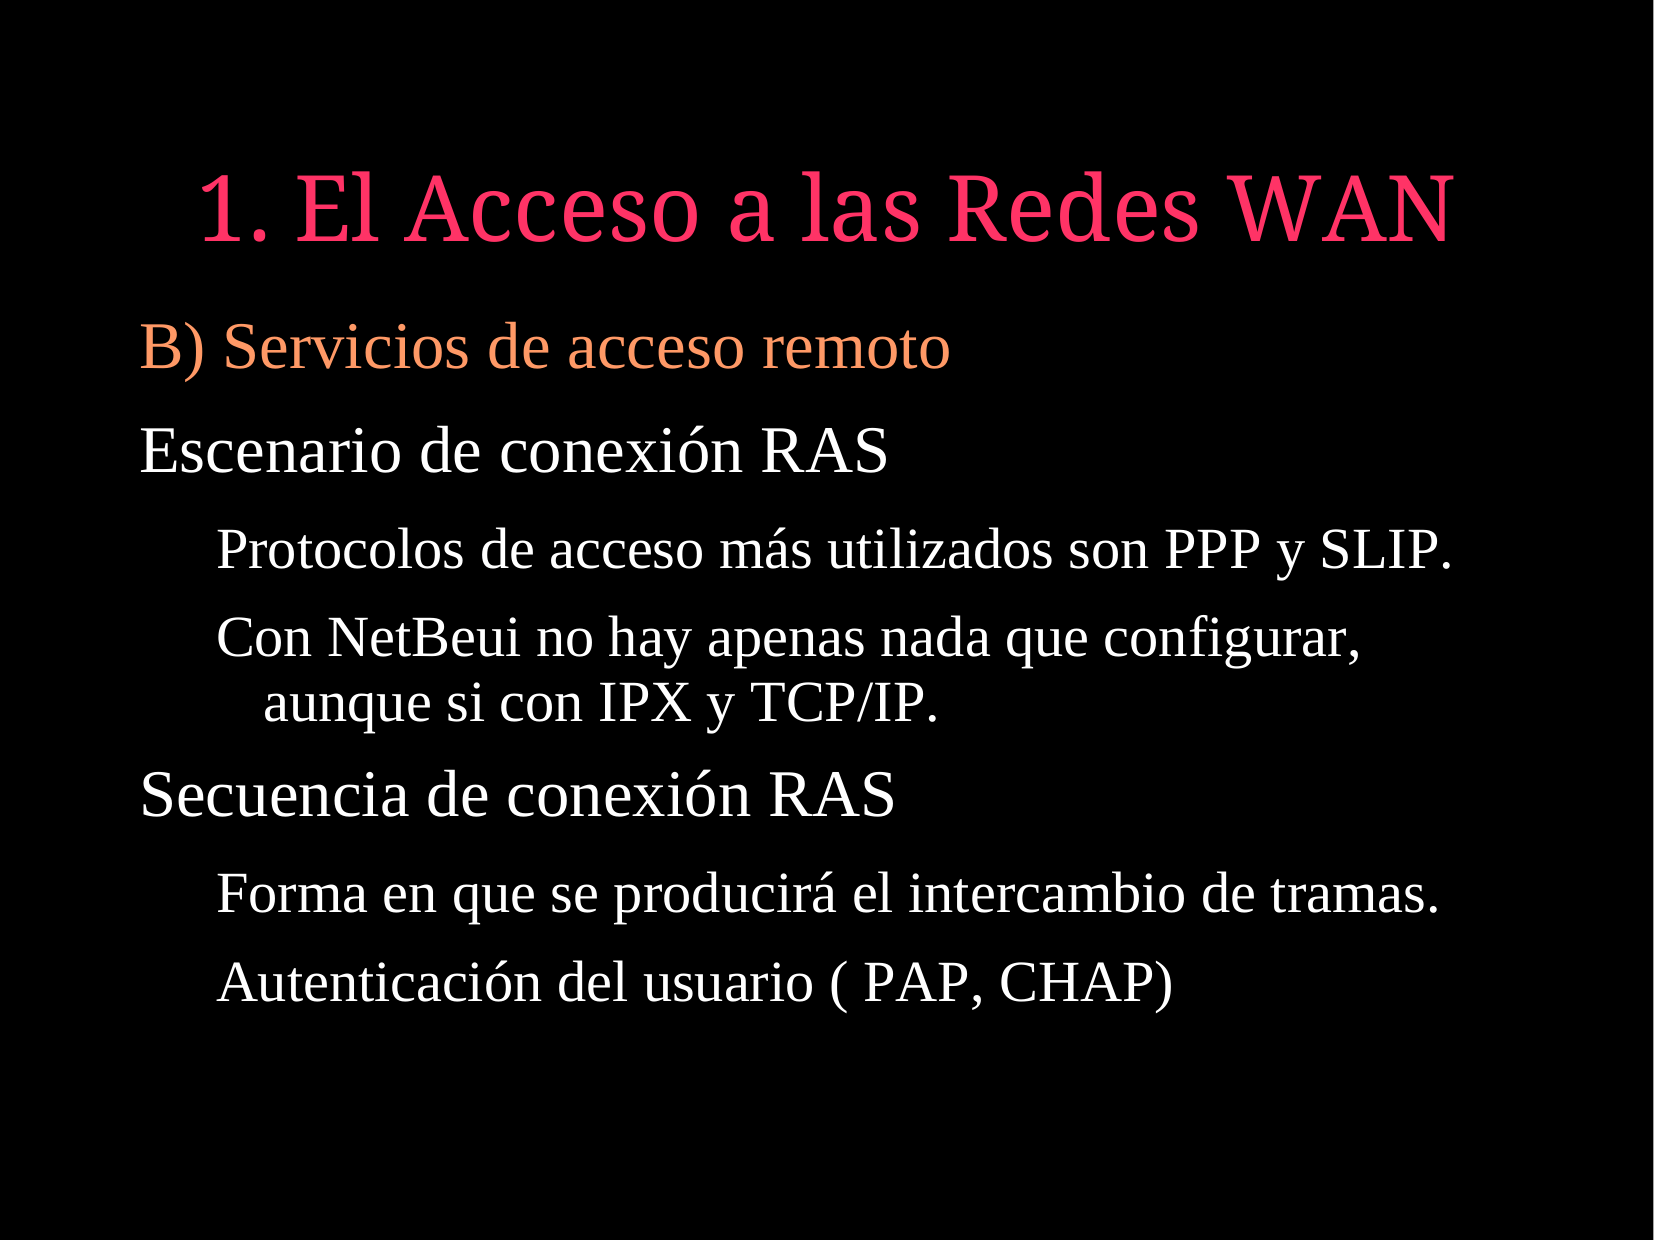

# 1. El Acceso a las Redes WAN
B) Servicios de acceso remoto
Escenario de conexión RAS
Protocolos de acceso más utilizados son PPP y SLIP.
Con NetBeui no hay apenas nada que configurar, aunque si con IPX y TCP/IP.
Secuencia de conexión RAS
Forma en que se producirá el intercambio de tramas.
Autenticación del usuario ( PAP, CHAP)